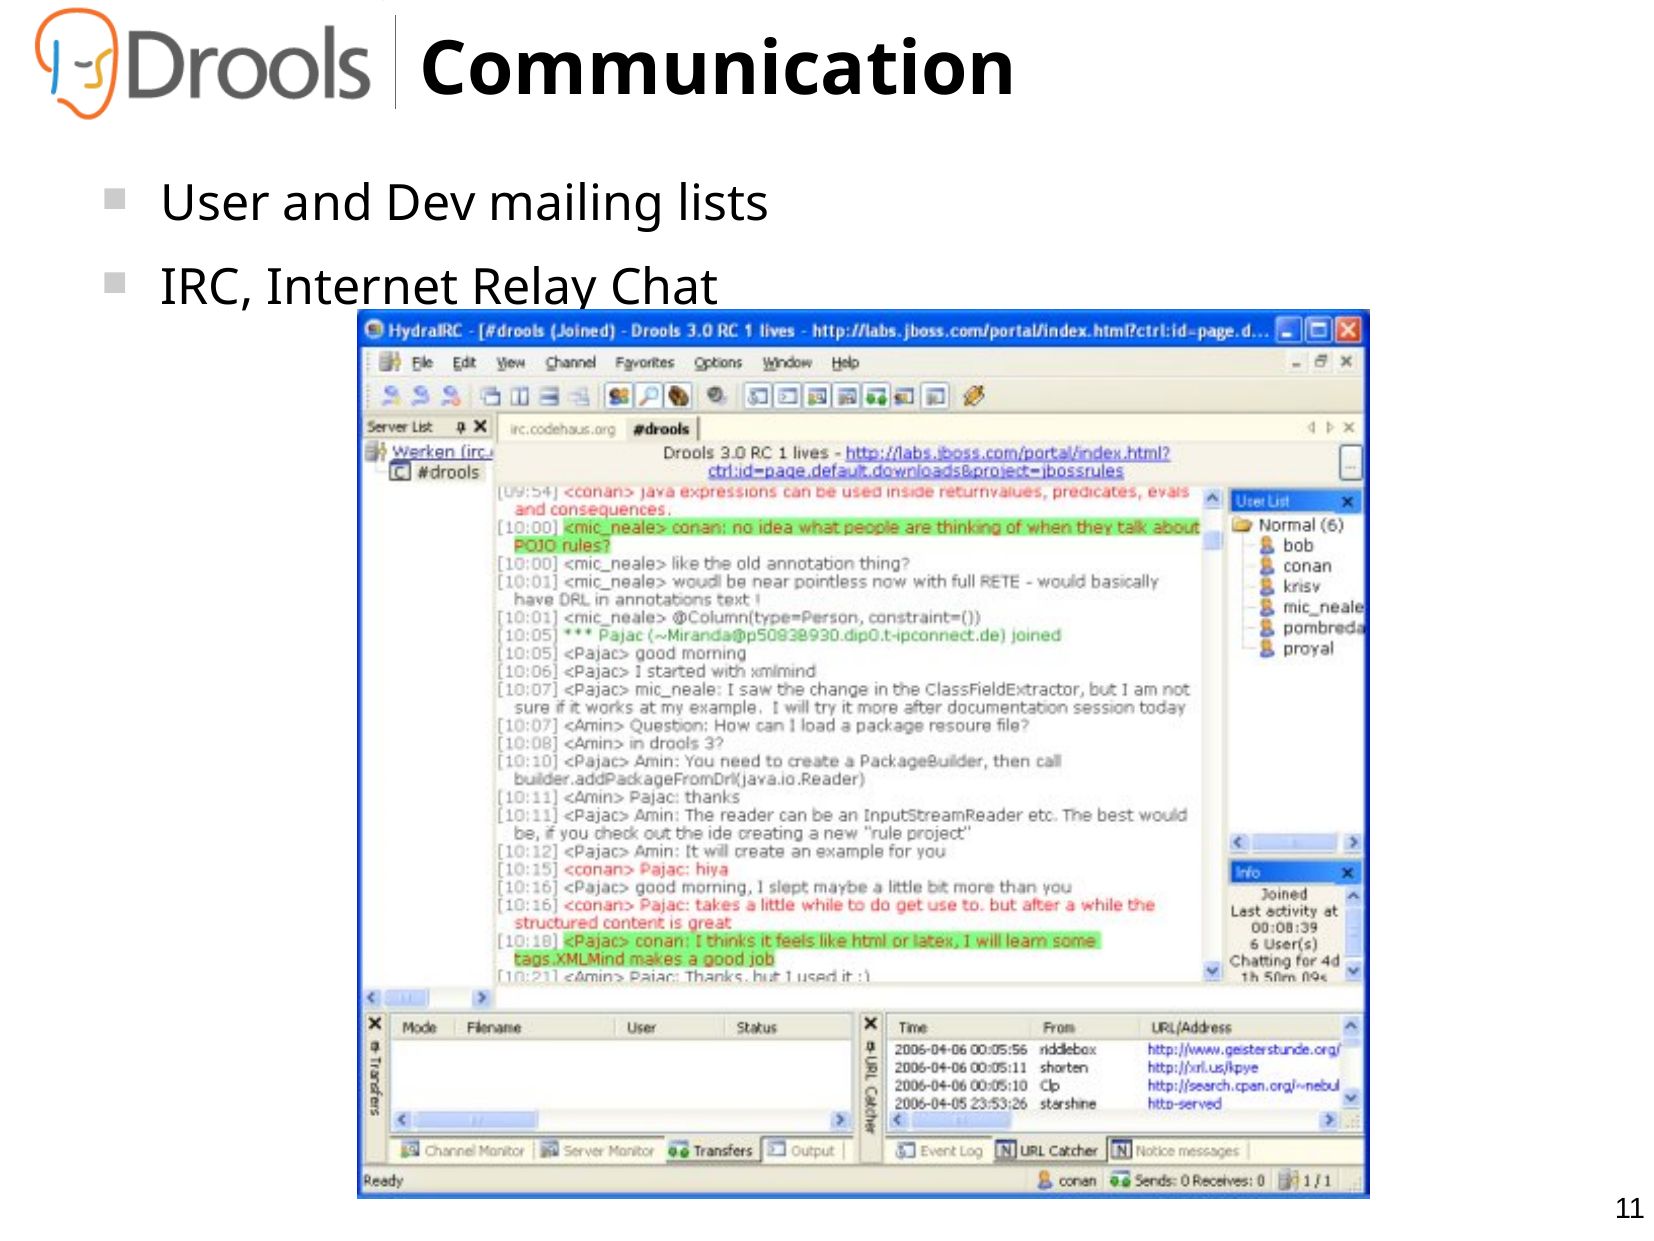

# Communication
User and Dev mailing lists
IRC, Internet Relay Chat